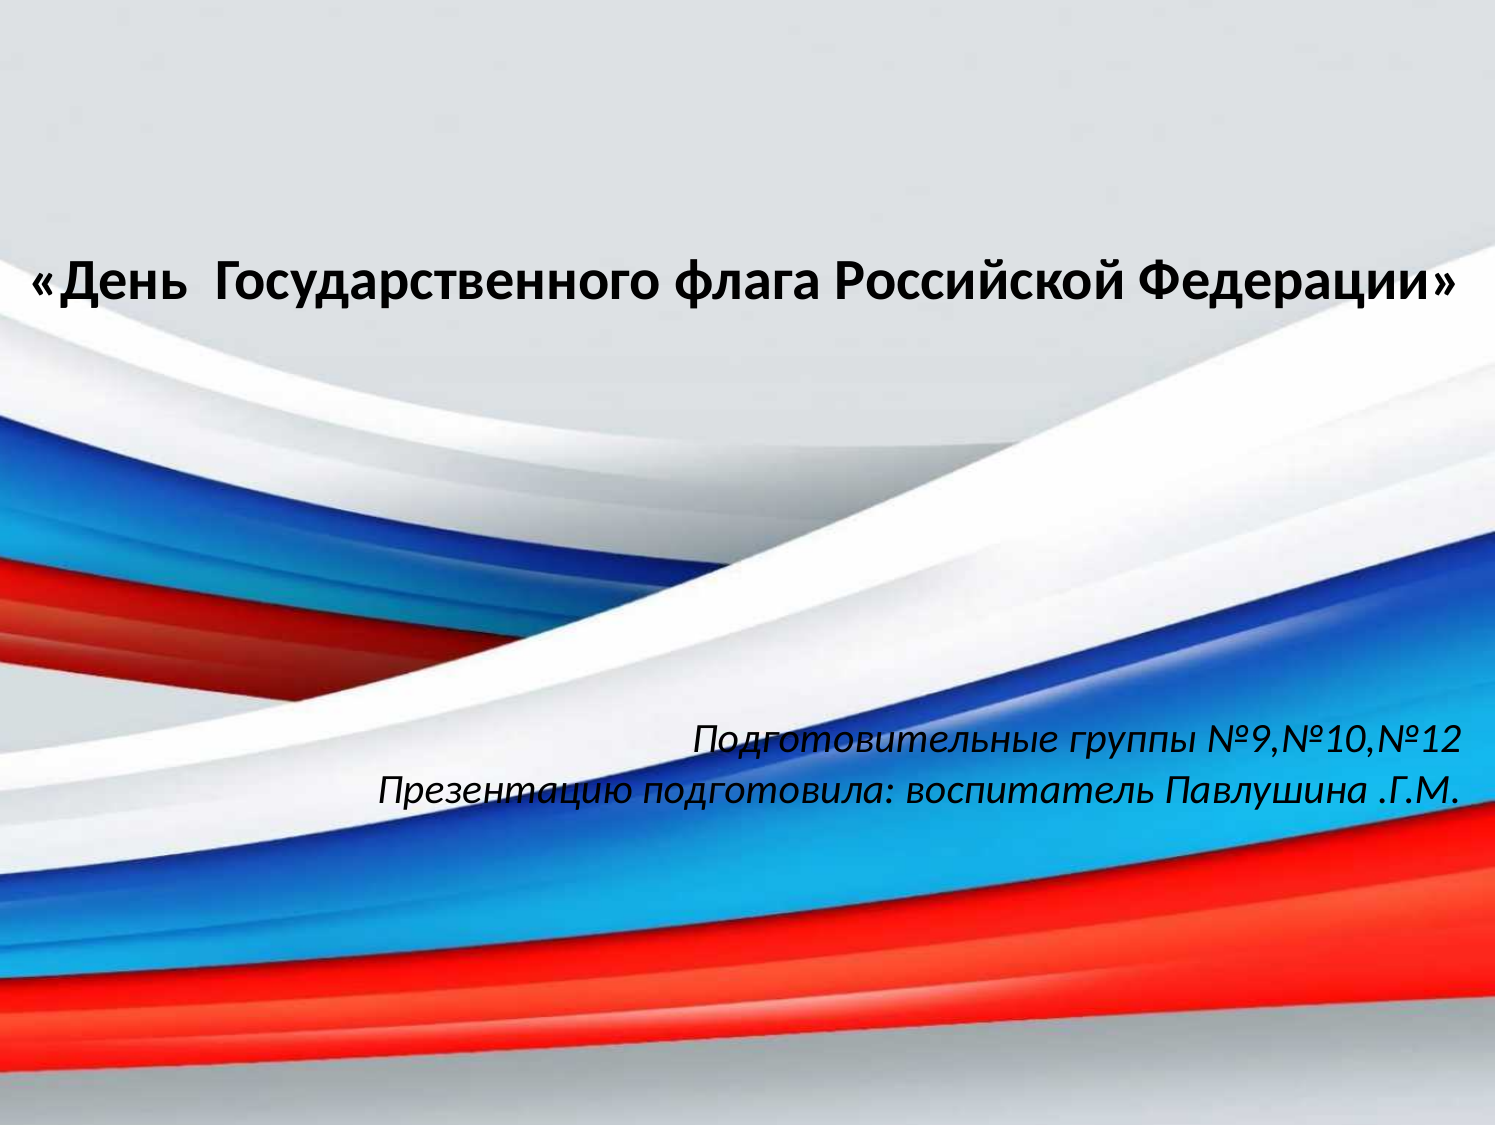

# «День Государственного флага Российской Федерации» Подготовительные группы №9,№10,№12 Презентацию подготовила: воспитатель Павлушина .Г.М.